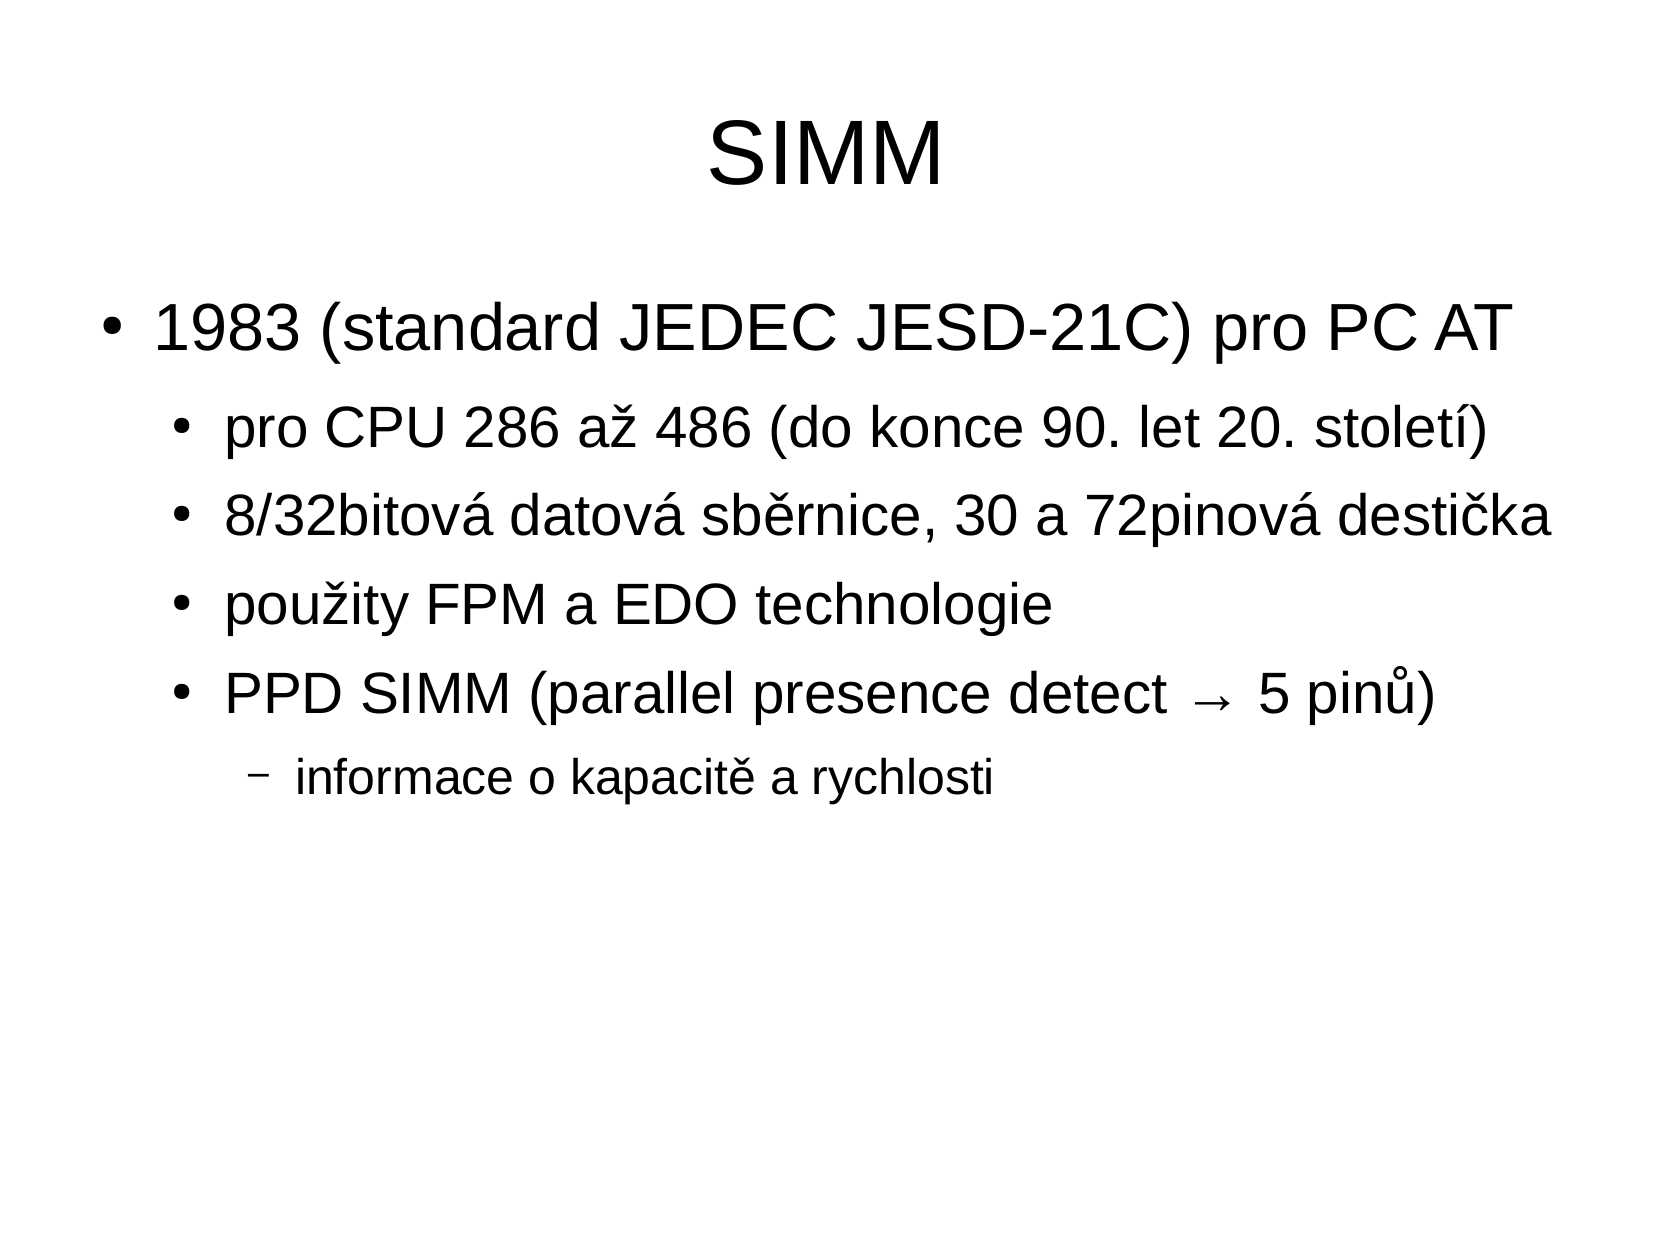

# SIMM
1983 (standard JEDEC JESD-21C) pro PC AT
pro CPU 286 až 486 (do konce 90. let 20. století)
8/32bitová datová sběrnice, 30 a 72pinová destička
použity FPM a EDO technologie
PPD SIMM (parallel presence detect → 5 pinů)
informace o kapacitě a rychlosti